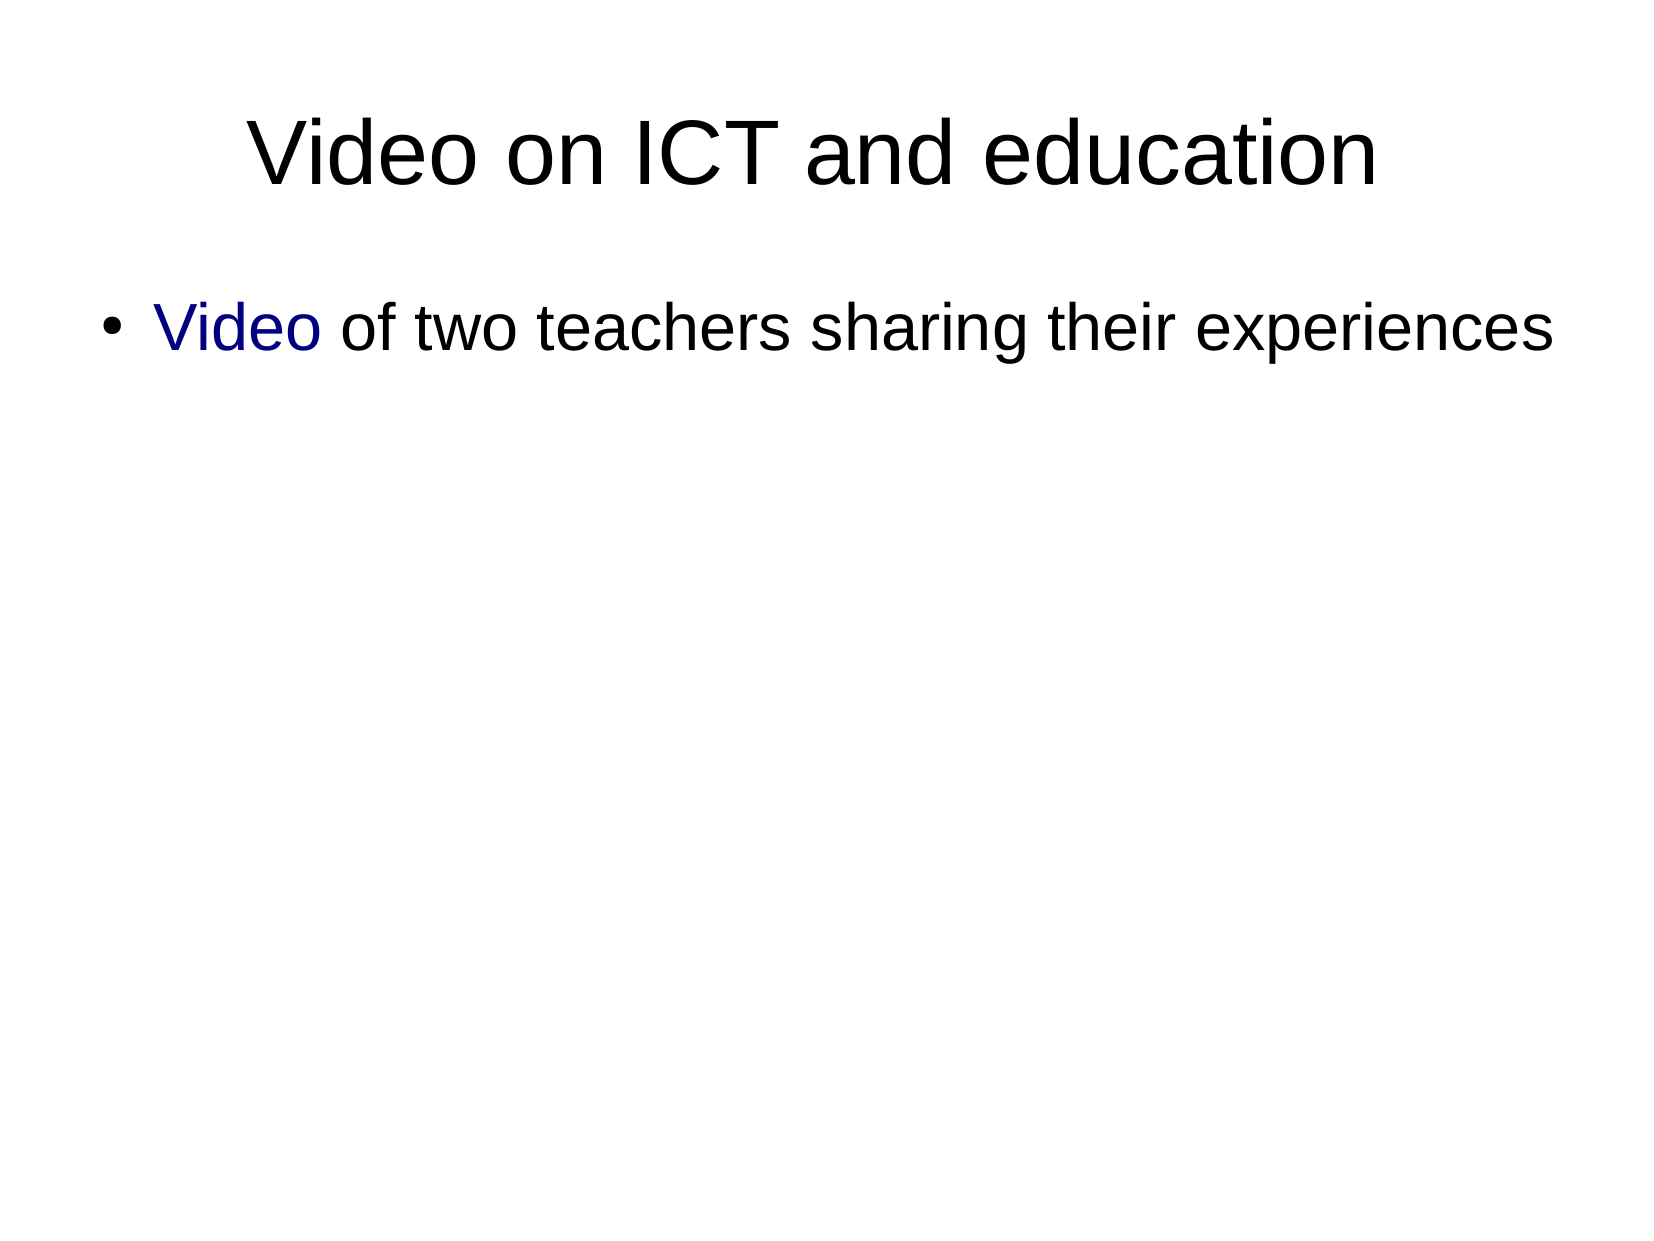

# Video on ICT and education
Video of two teachers sharing their experiences